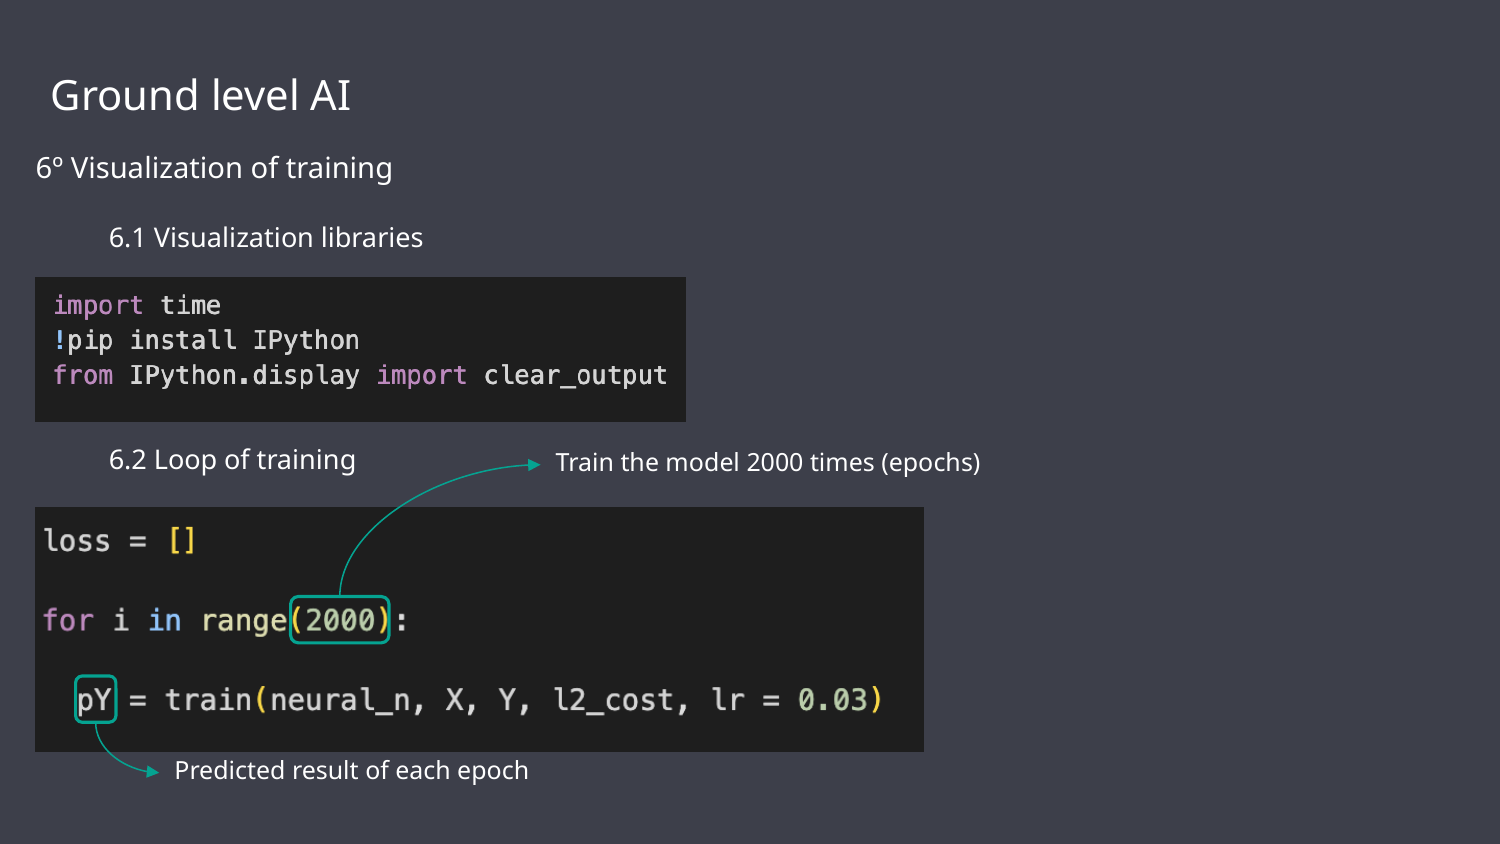

Ground level AI
6º Visualization of training
6.1 Visualization libraries
6.2 Loop of training
Train the model 2000 times (epochs)
Predicted result of each epoch